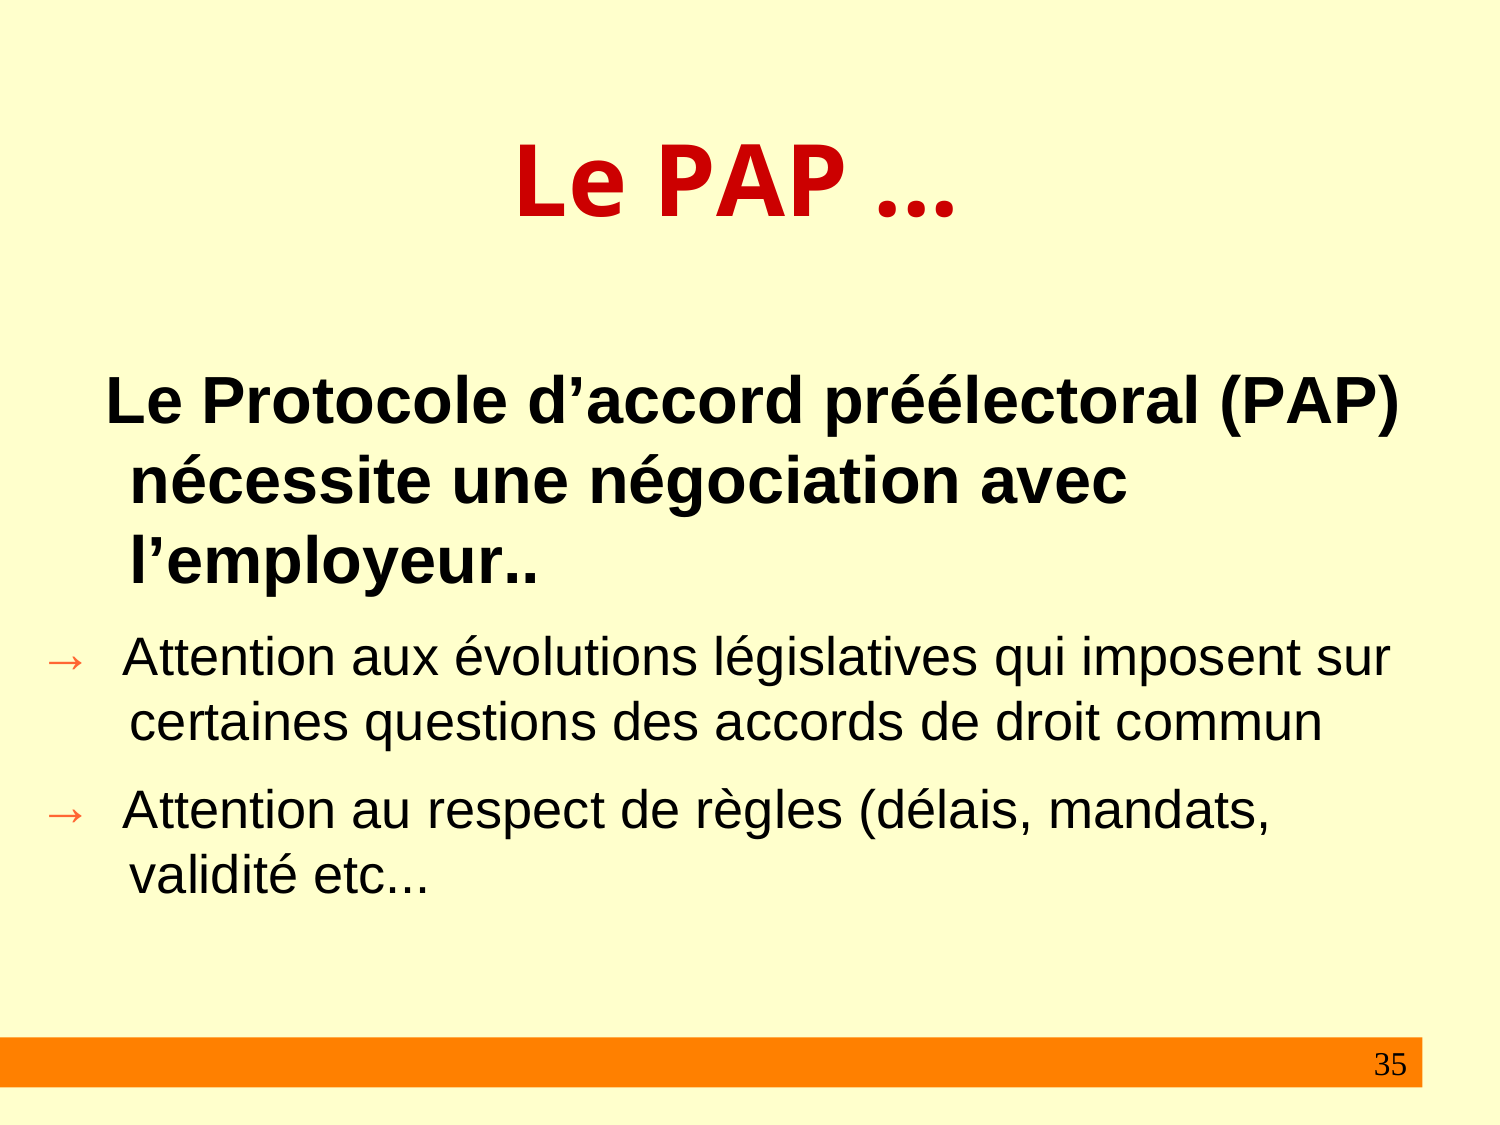

# Le PAP ...
Le Protocole d’accord préélectoral (PAP) nécessite une négociation avec l’employeur..
 Attention aux évolutions législatives qui imposent sur certaines questions des accords de droit commun
 Attention au respect de règles (délais, mandats, validité etc...